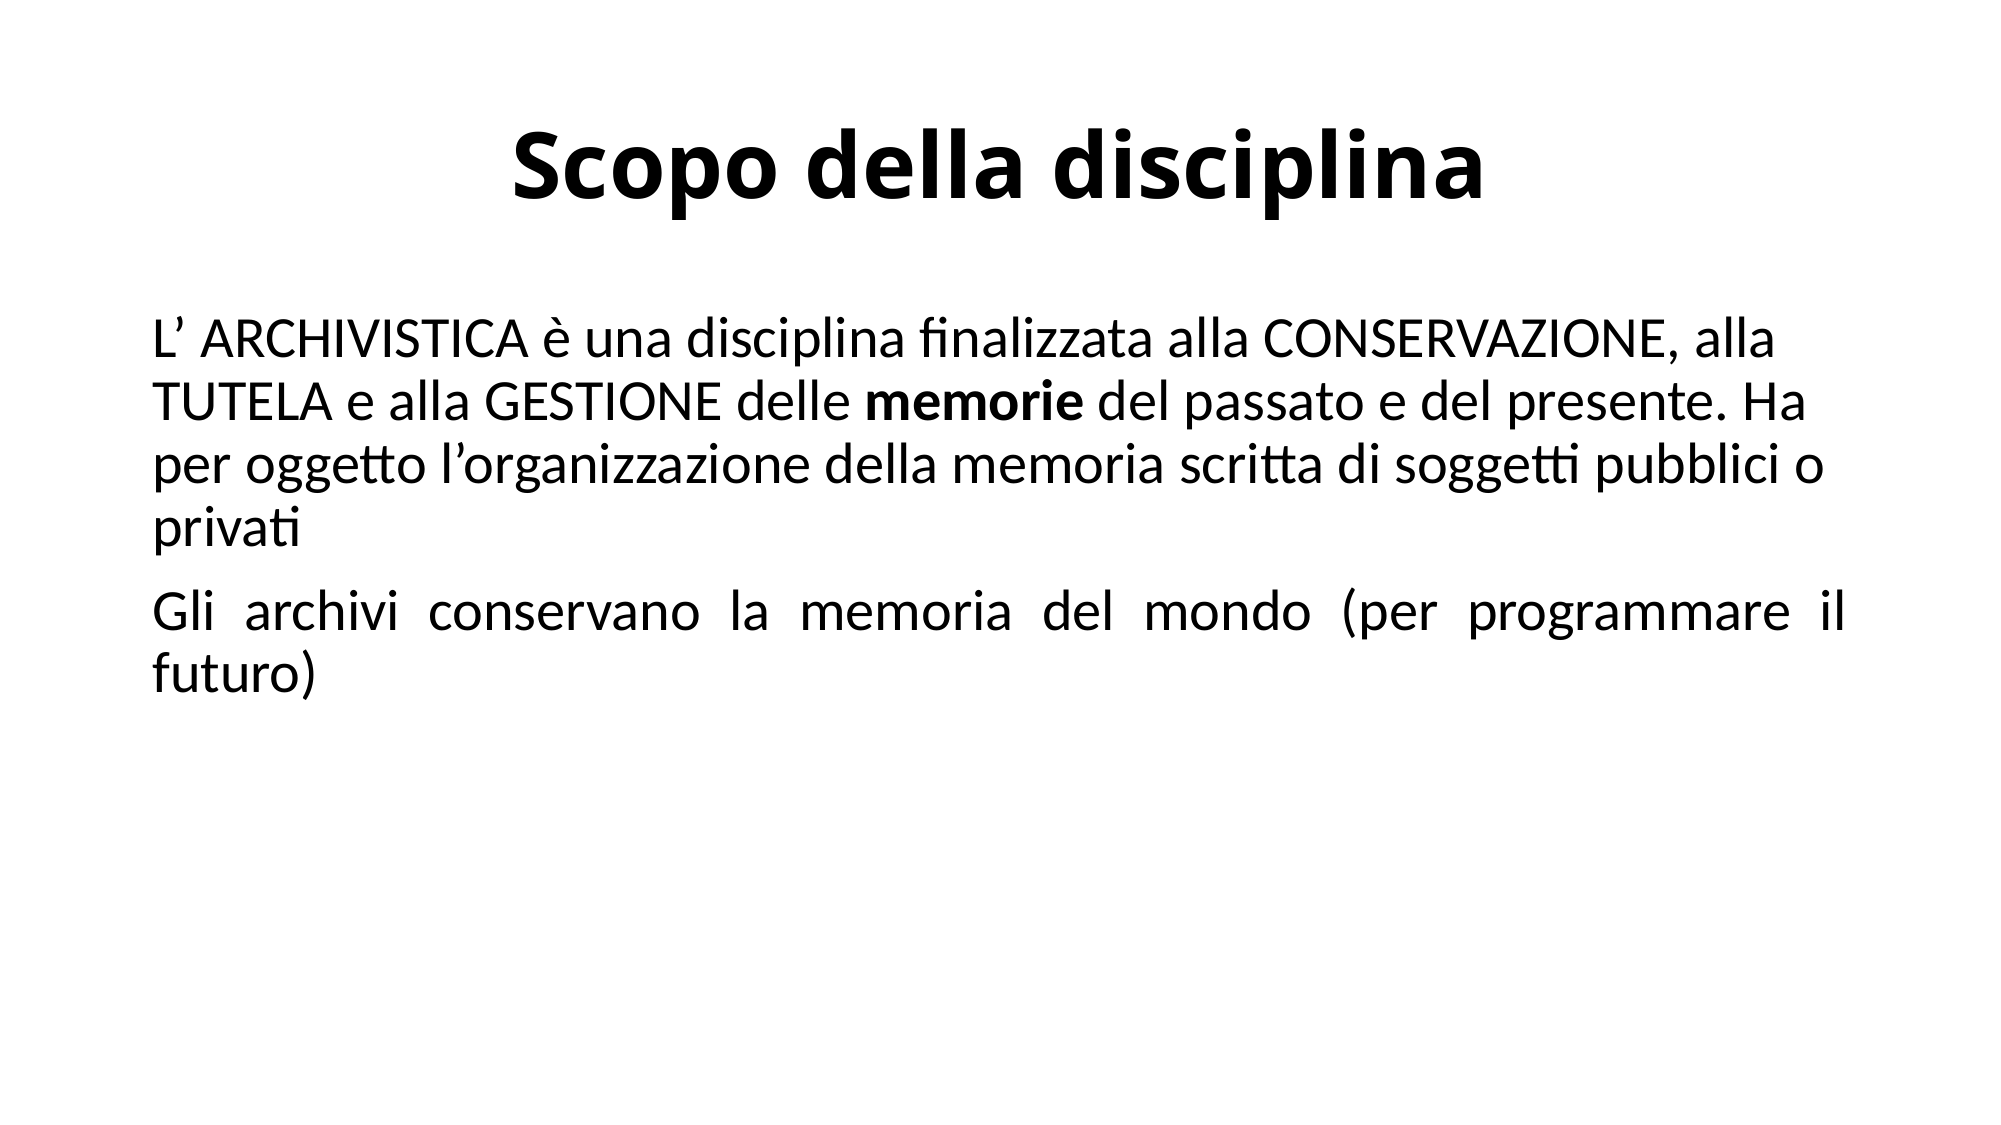

# Scopo della disciplina
L’ ARCHIVISTICA è una disciplina finalizzata alla CONSERVAZIONE, alla TUTELA e alla GESTIONE delle memorie del passato e del presente. Ha per oggetto l’organizzazione della memoria scritta di soggetti pubblici o privati
Gli archivi conservano la memoria del mondo (per programmare il futuro)